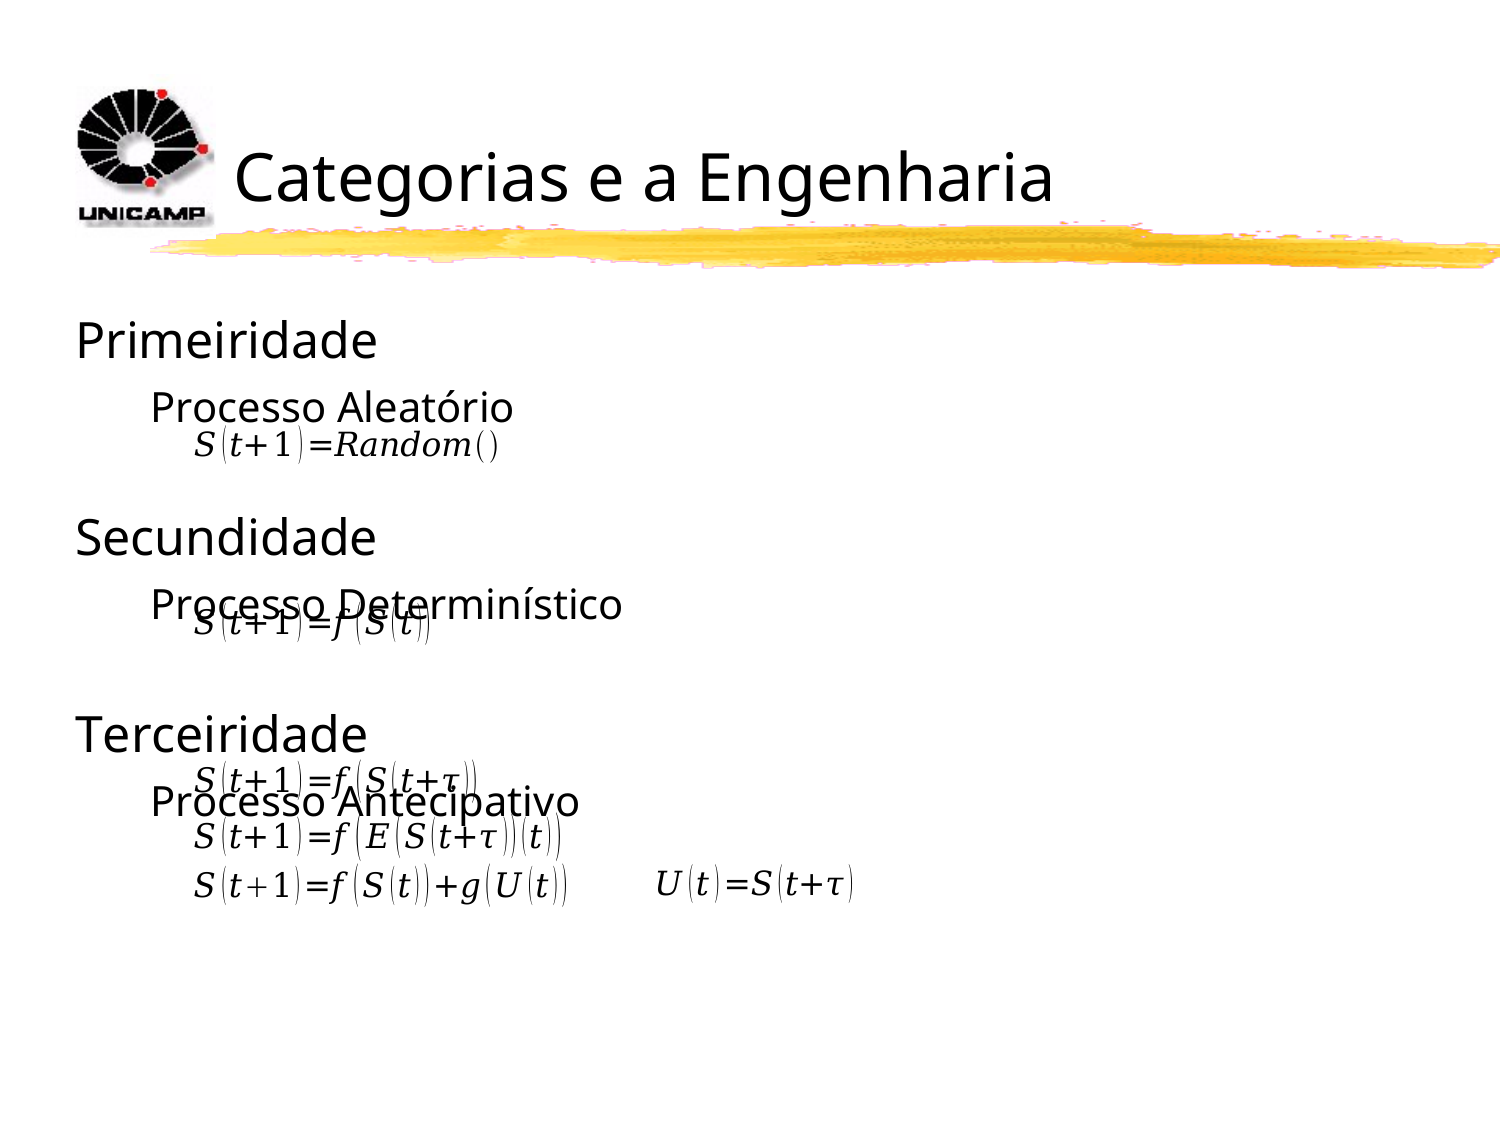

# Categorias e a Engenharia
Primeiridade
Processo Aleatório
Secundidade
Processo Determinístico
Terceiridade
Processo Antecipativo